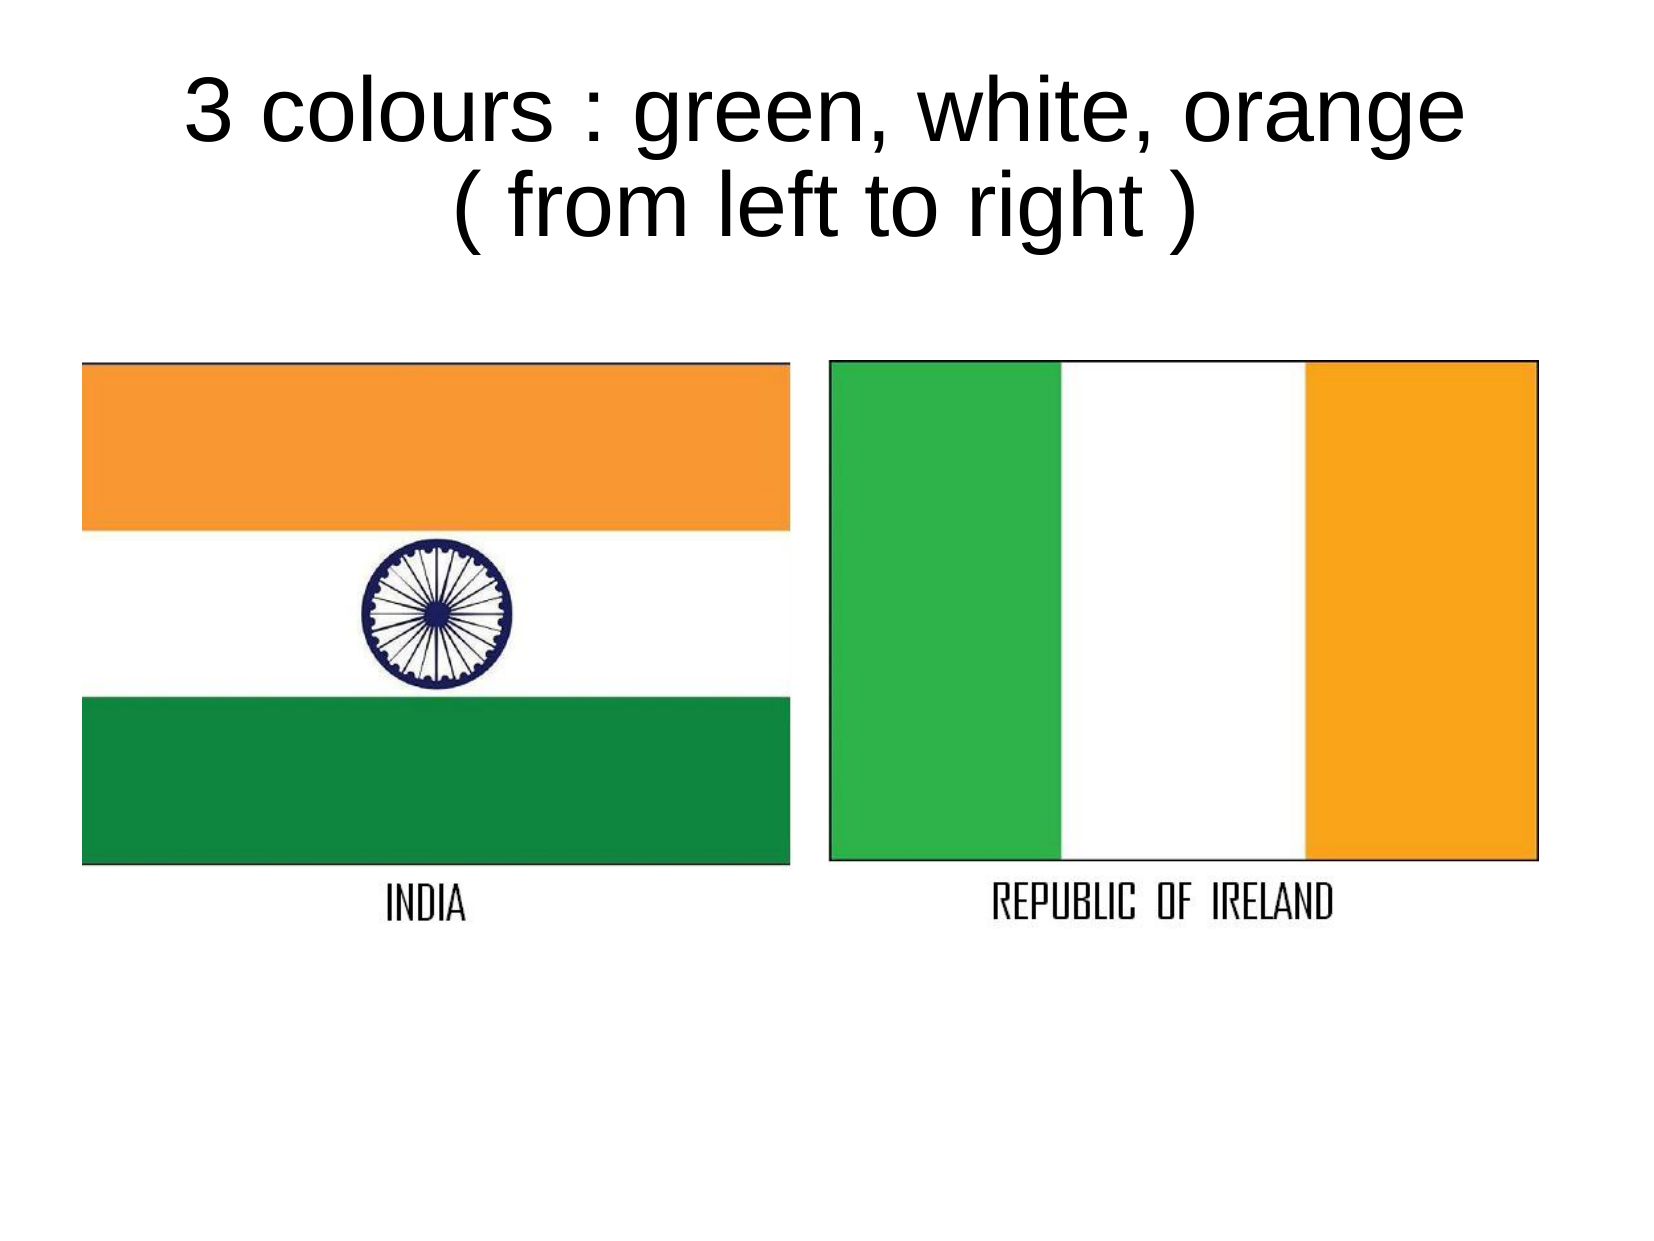

# 3 colours : green, white, orange ( from left to right )